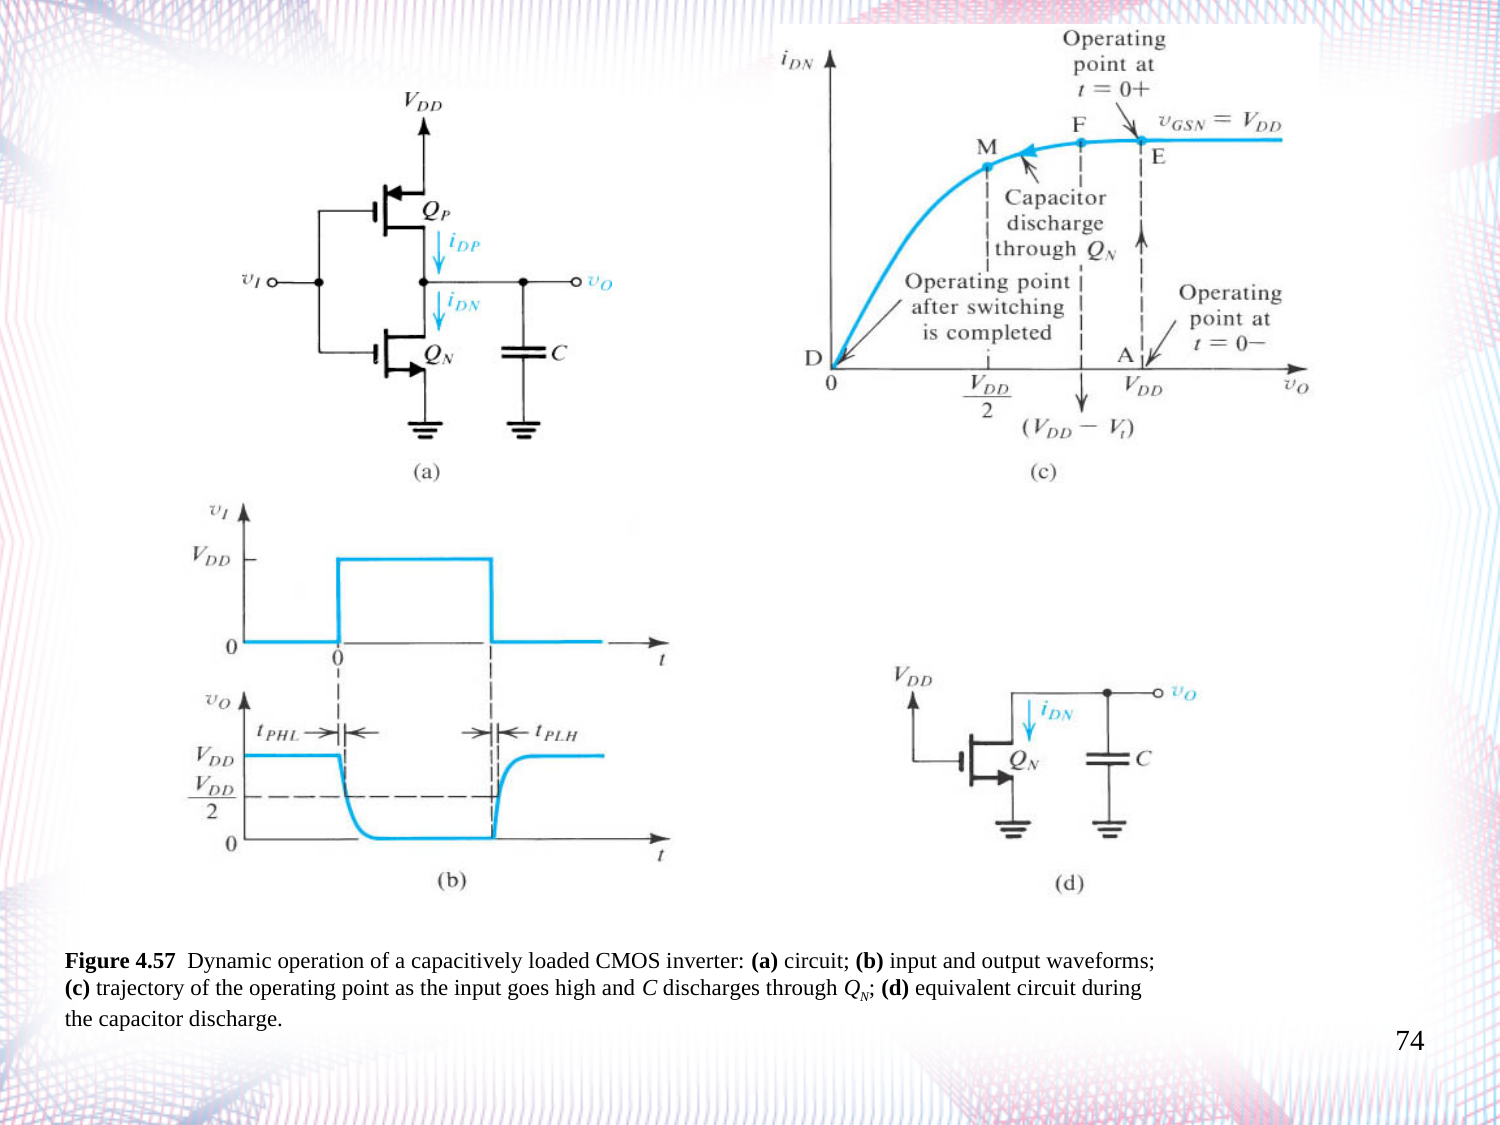

Figure 4.57 Dynamic operation of a capacitively loaded CMOS inverter: (a) circuit; (b) input and output waveforms; (c) trajectory of the operating point as the input goes high and C discharges through QN; (d) equivalent circuit during the capacitor discharge.
74